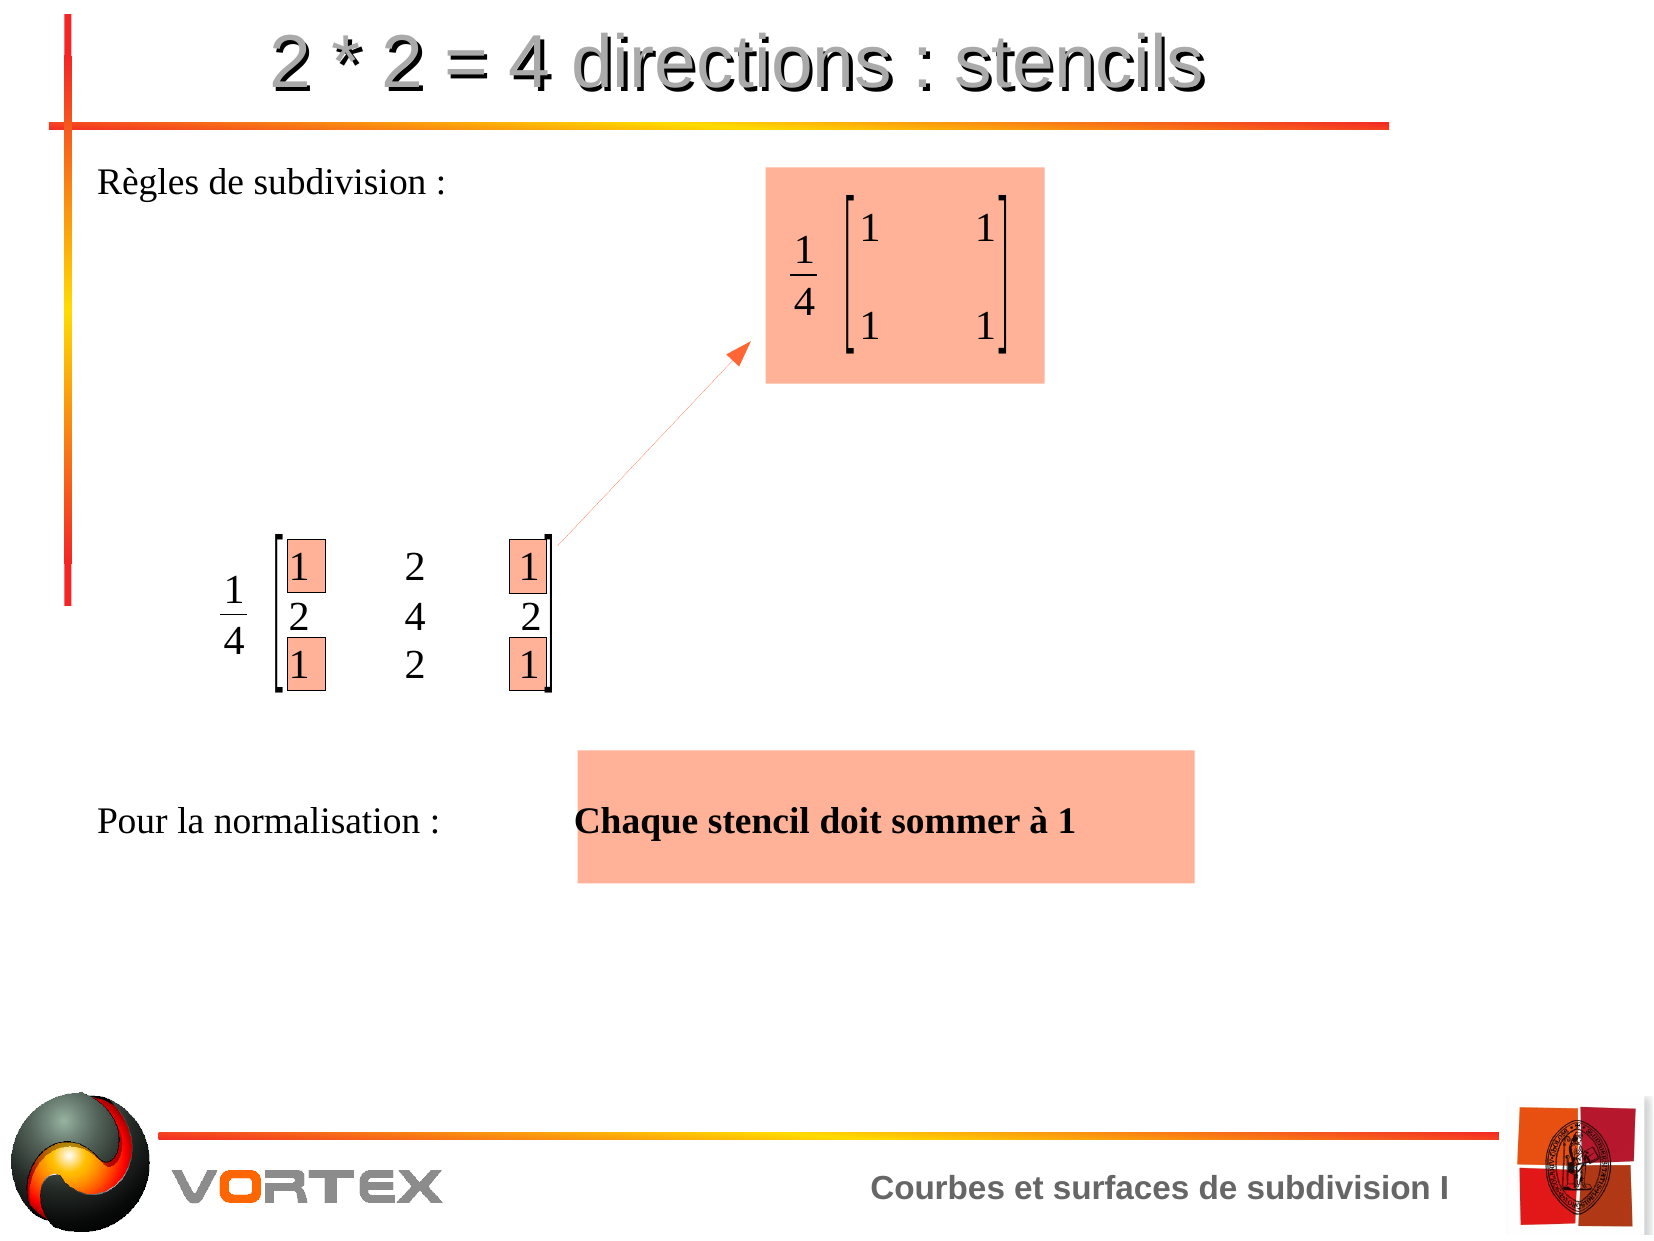

# 2 * 2 = 4 directions : stencils
Règles de subdivision :
Pour la normalisation : Chaque stencil doit sommer à 1